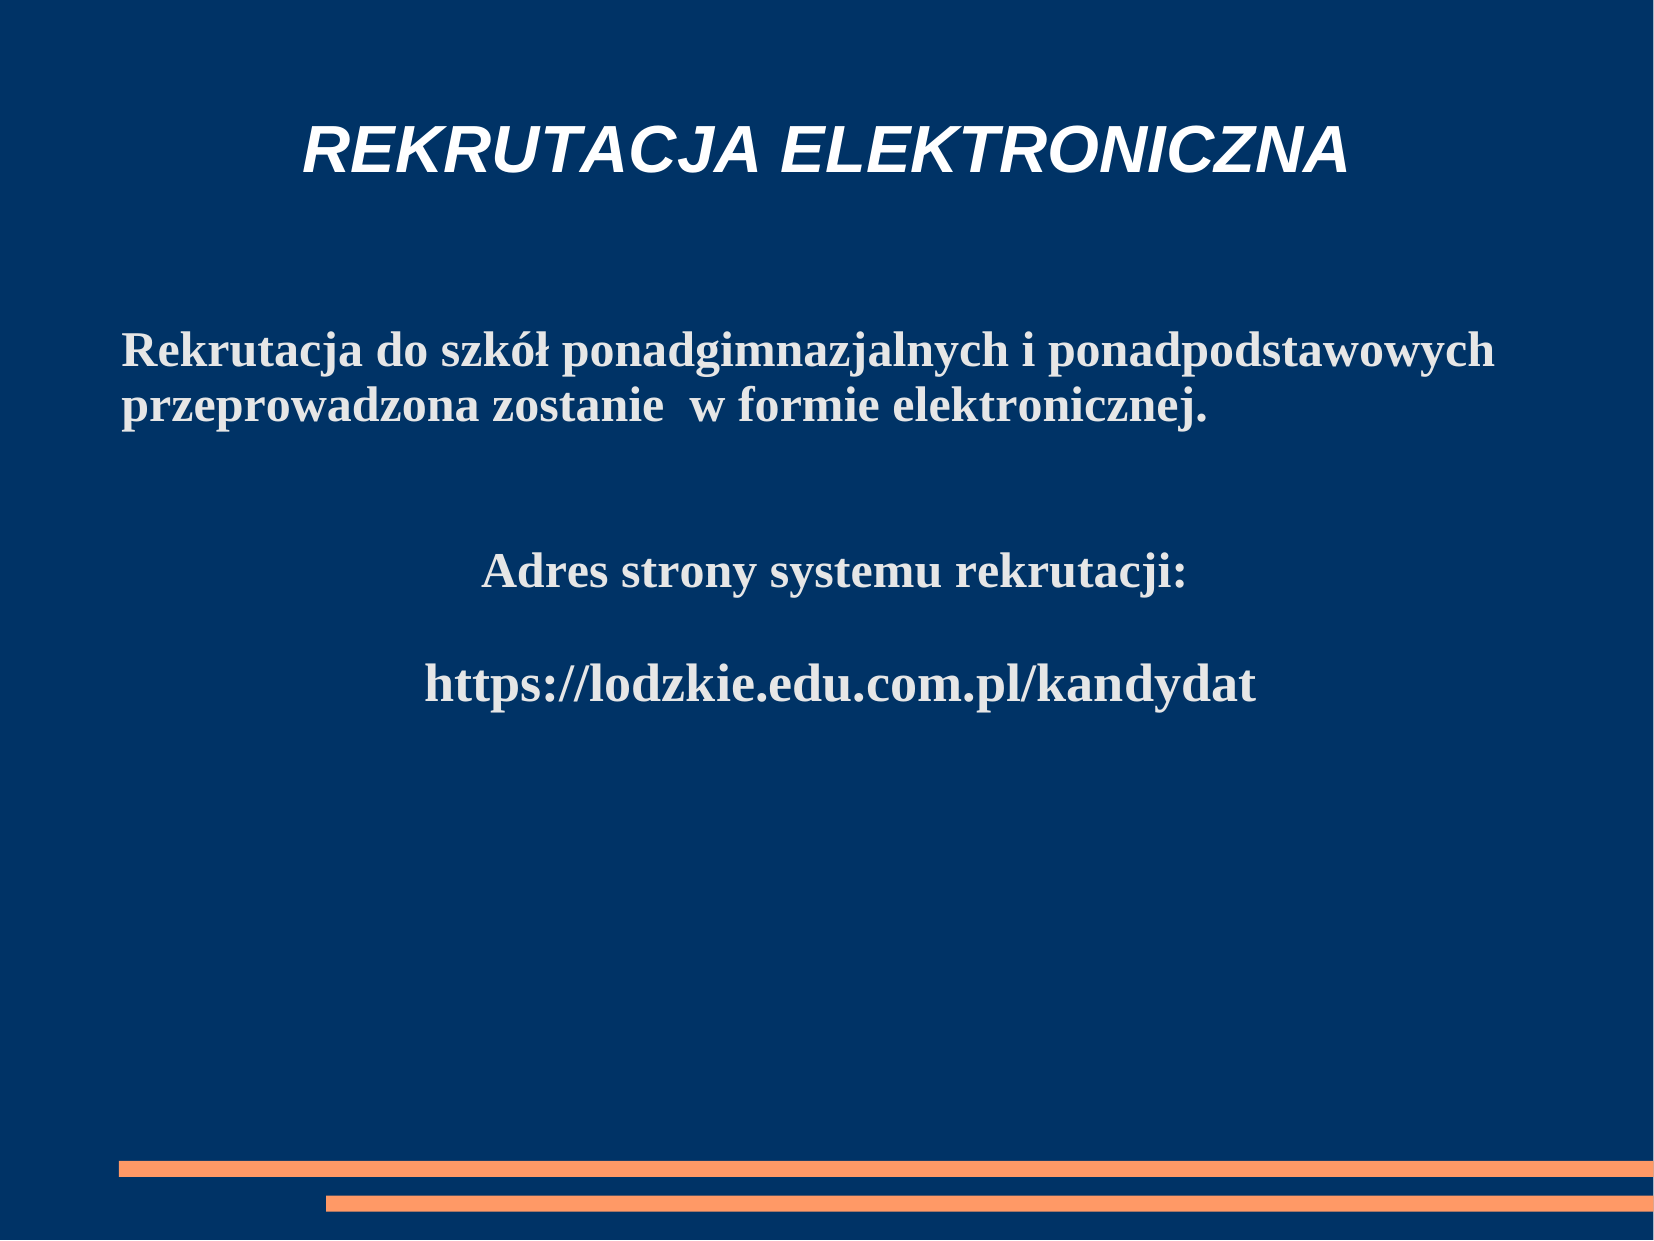

# REKRUTACJA ELEKTRONICZNA
Rekrutacja do szkół ponadgimnazjalnych i ponadpodstawowych przeprowadzona zostanie w formie elektronicznej.
Adres strony systemu rekrutacji:
https://lodzkie.edu.com.pl/kandydat